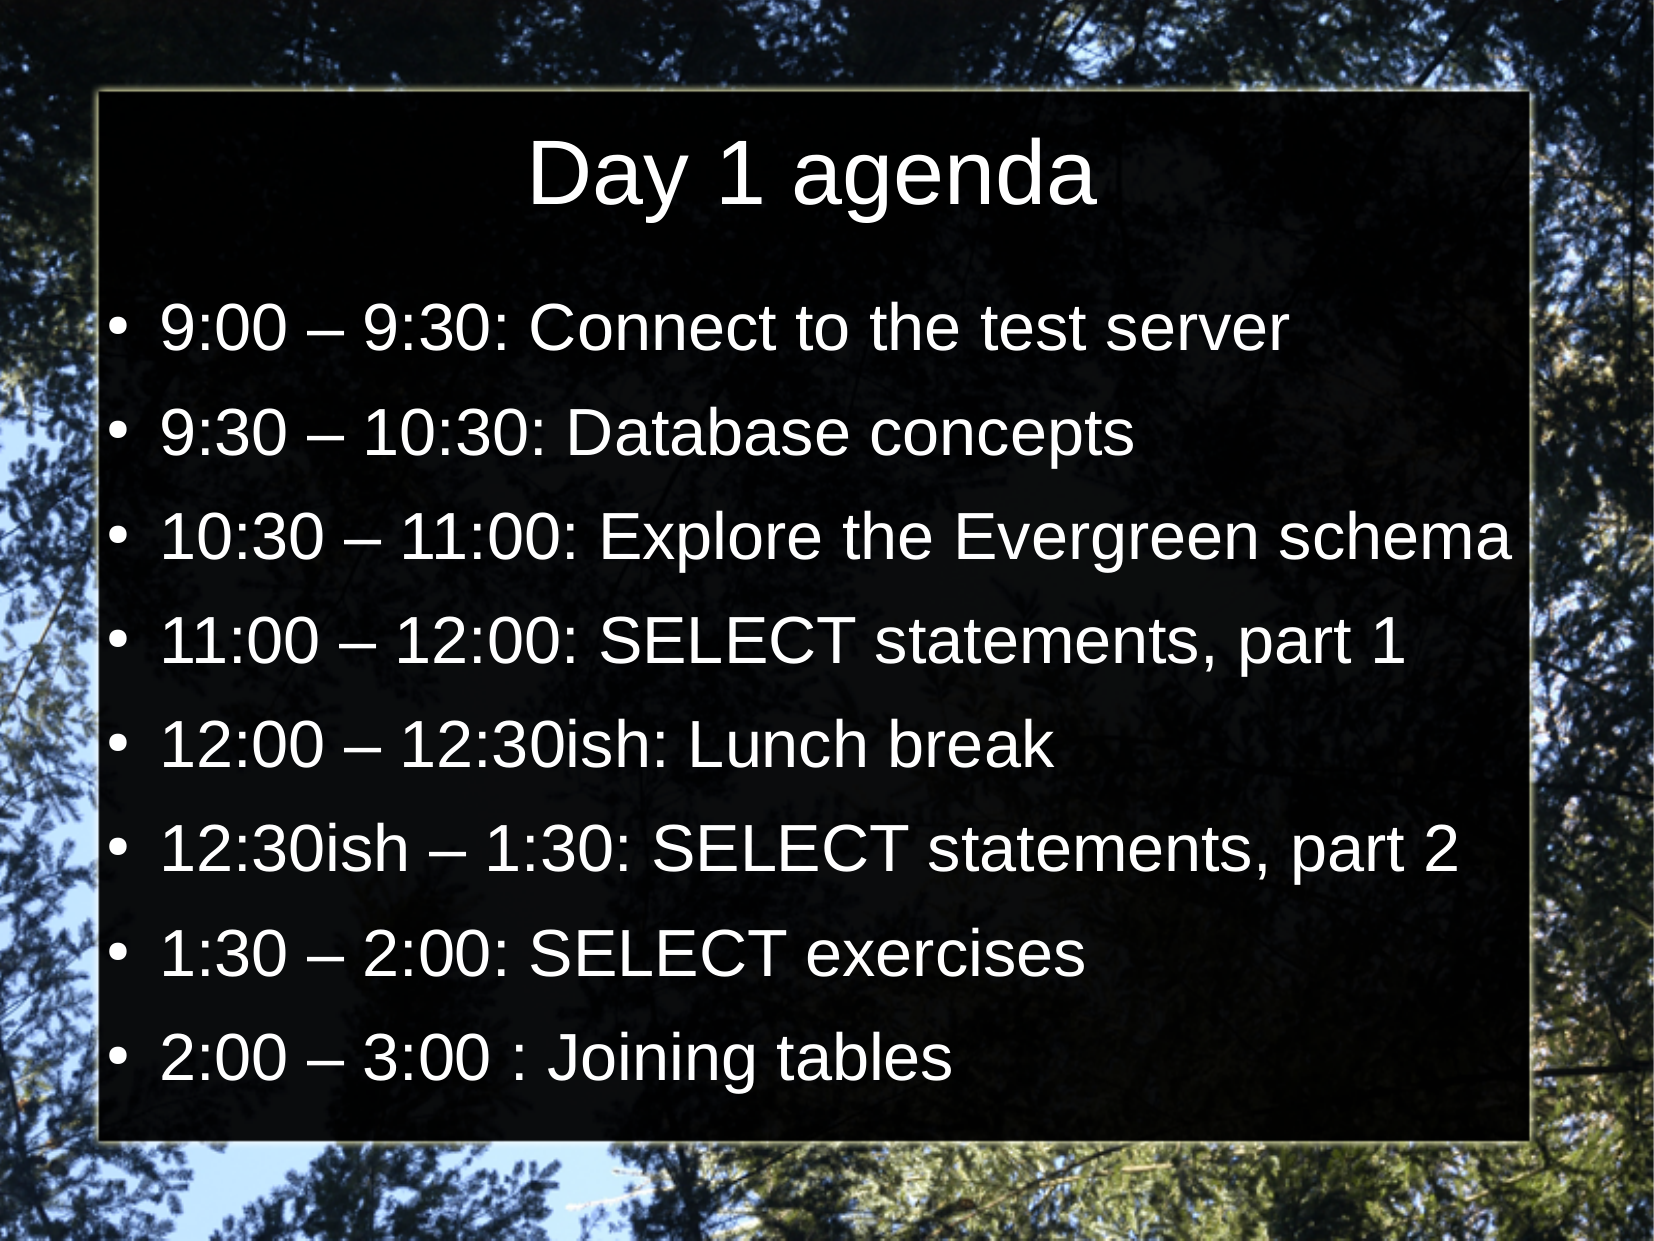

# Day 1 agenda
9:00 – 9:30: Connect to the test server
9:30 – 10:30: Database concepts
10:30 – 11:00: Explore the Evergreen schema
11:00 – 12:00: SELECT statements, part 1
12:00 – 12:30ish: Lunch break
12:30ish – 1:30: SELECT statements, part 2
1:30 – 2:00: SELECT exercises
2:00 – 3:00 : Joining tables